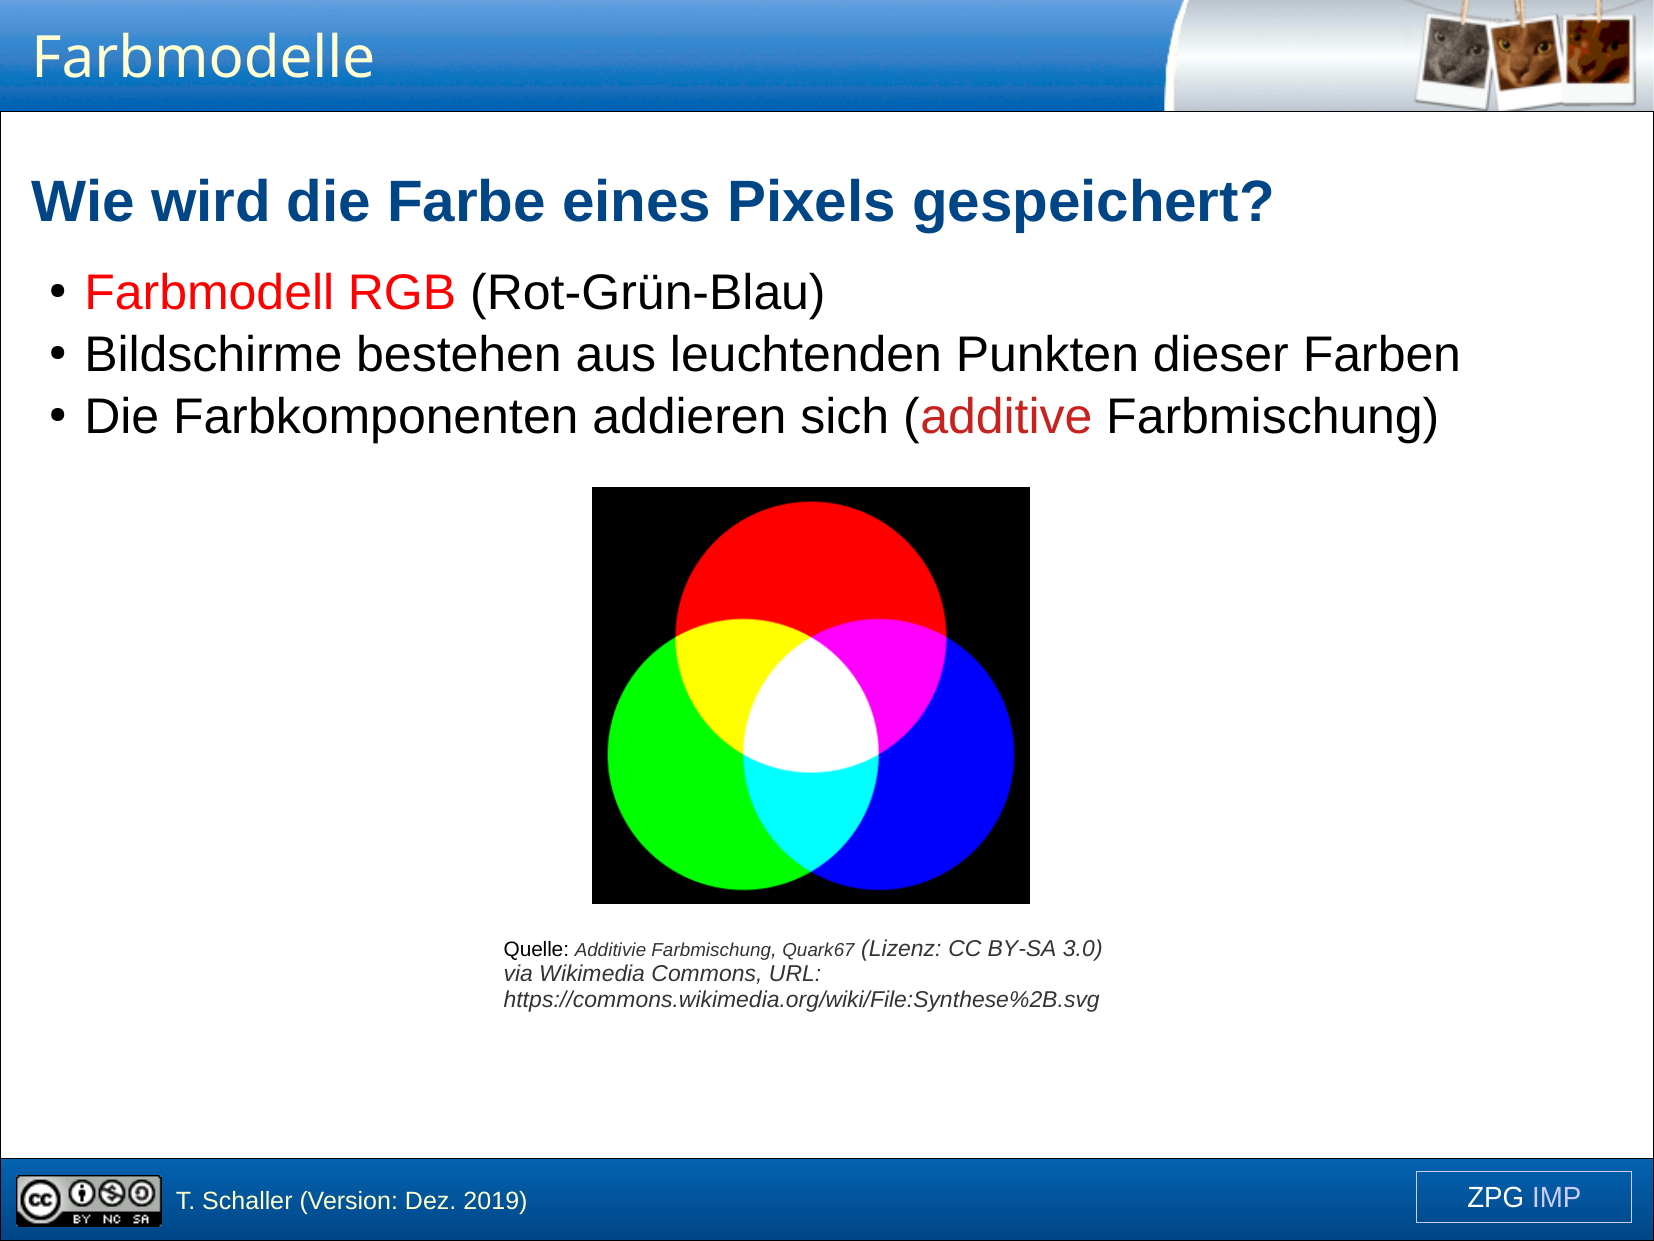

# Farbmodelle
Wie wird die Farbe eines Pixels gespeichert?
Farbmodell RGB (Rot-Grün-Blau)
Bildschirme bestehen aus leuchtenden Punkten dieser Farben
Die Farbkomponenten addieren sich (additive Farbmischung)
Quelle: Additivie Farbmischung, Quark67 (Lizenz: CC BY-SA 3.0) via Wikimedia Commons, URL: https://commons.wikimedia.org/wiki/File:Synthese%2B.svg
3